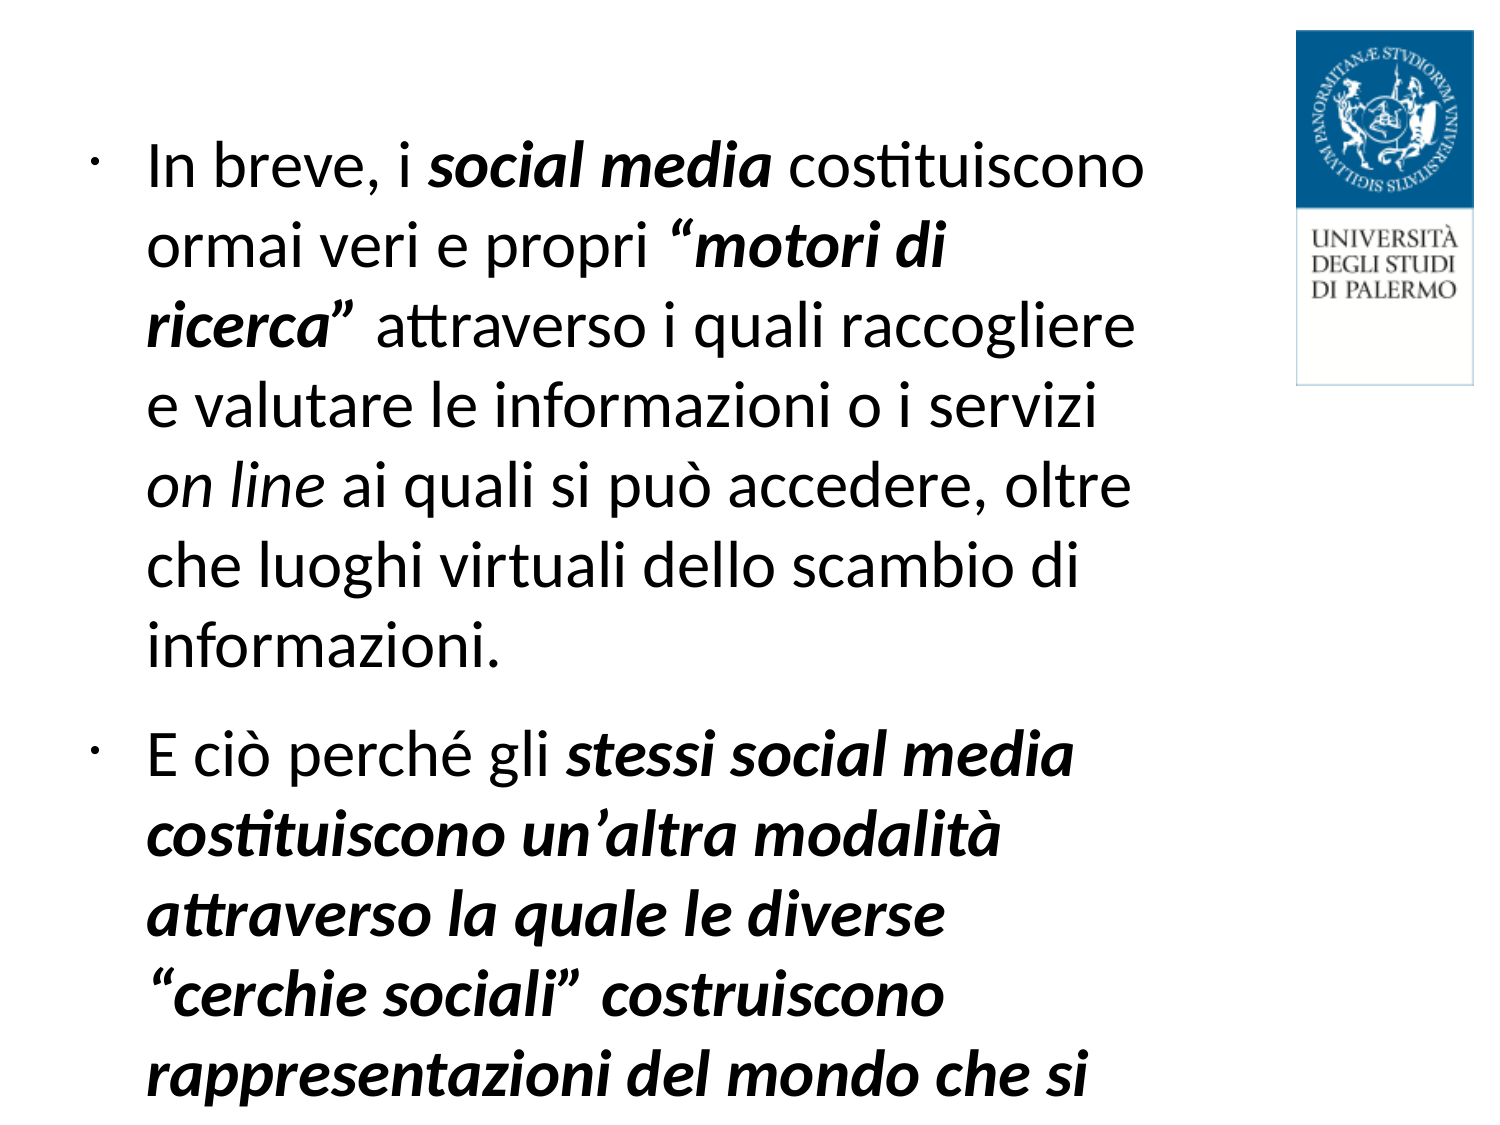

# In breve, i social media costituiscono ormai veri e propri “motori di ricerca” attraverso i quali raccogliere e valutare le informazioni o i servizi on line ai quali si può accedere, oltre che luoghi virtuali dello scambio di informazioni.
E ciò perché gli stessi social media costituiscono un’altra modalità attraverso la quale le diverse “cerchie sociali” costruiscono rappresentazioni del mondo che si autoalimentano di valutazioni “condivise” in quello spazio, ritenendo valida ogni informazione e soprattutto ogni “fonte di informazione” che è risultata attendibile per chi a quella cerchia sociale appartiene e ne ha già potuto verificare l’attendibilità